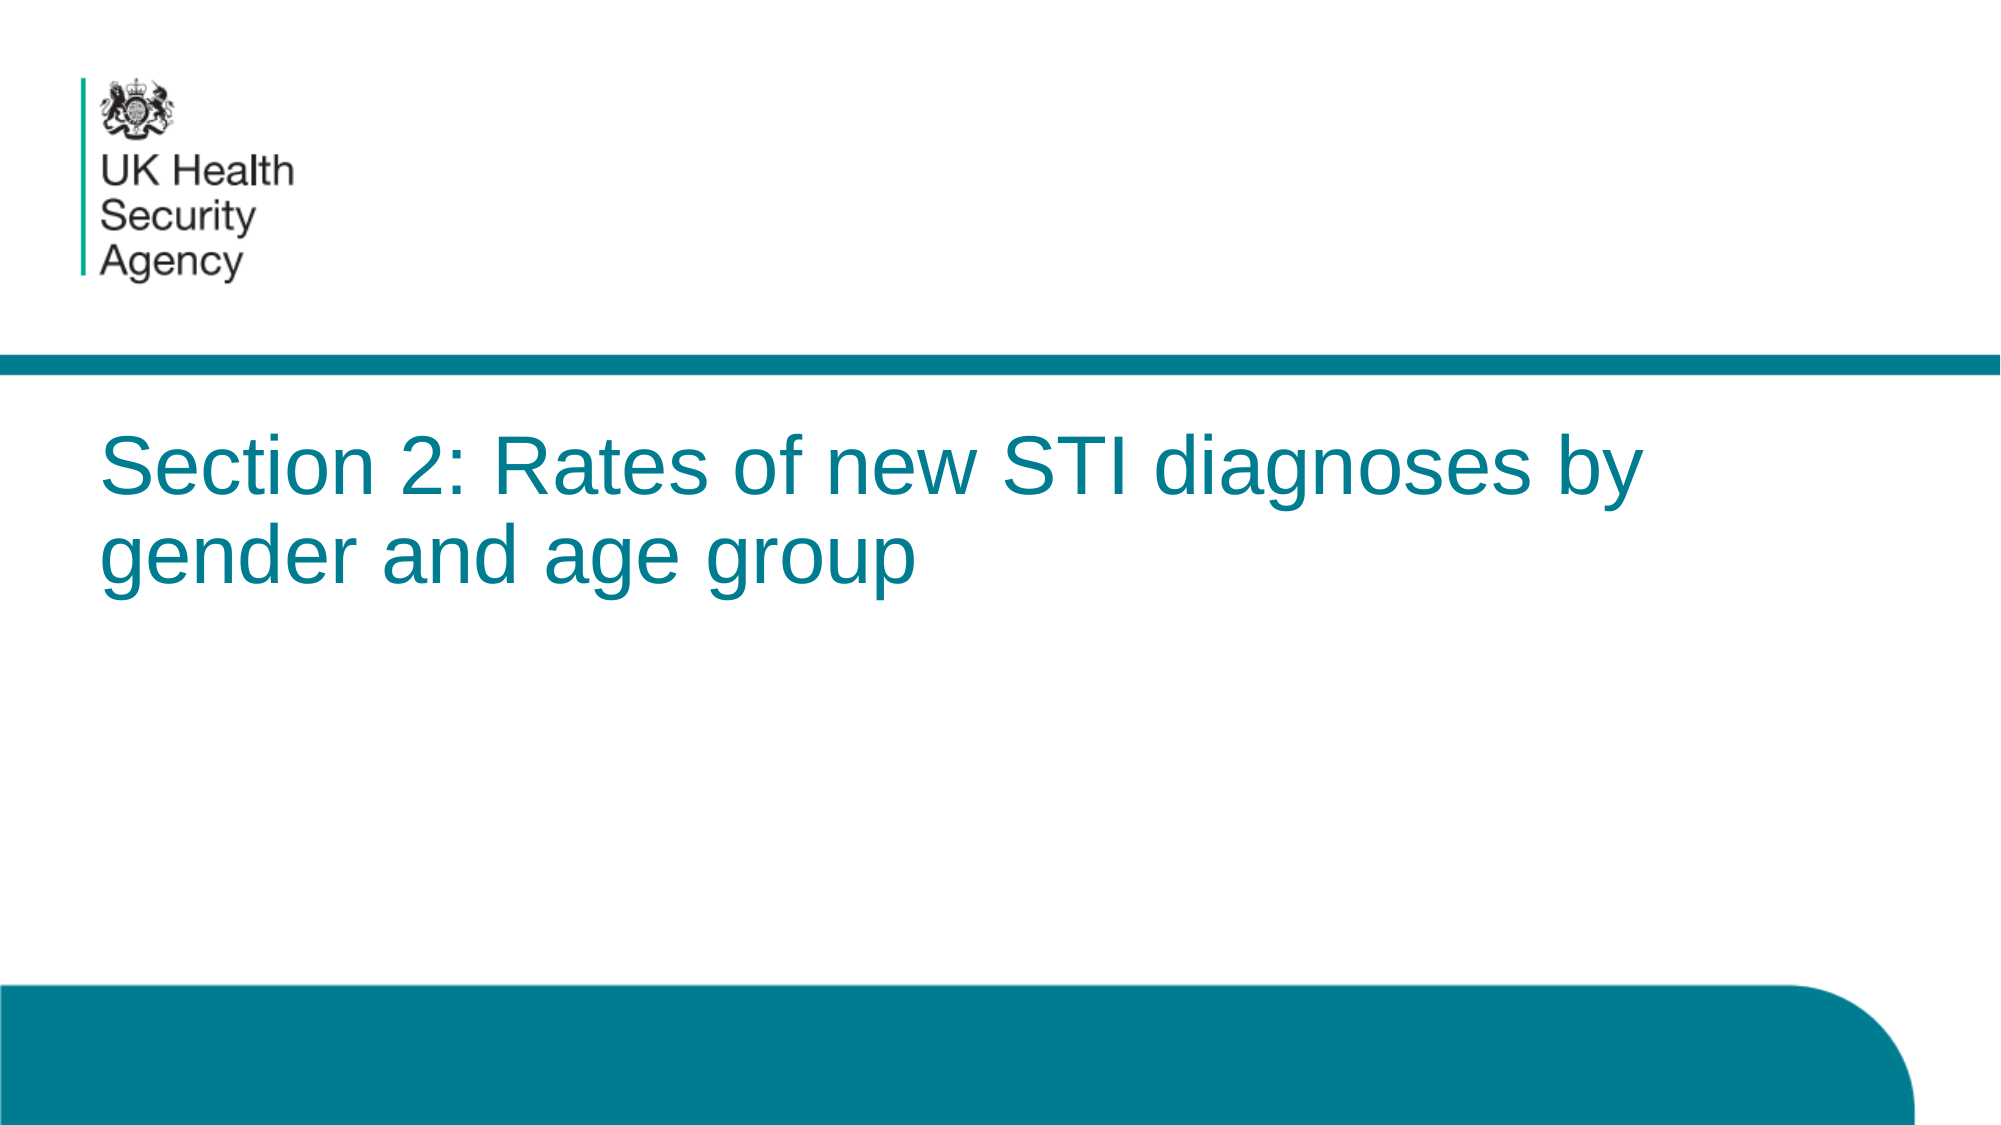

# Section 2: Rates of new STI diagnoses by gender and age group